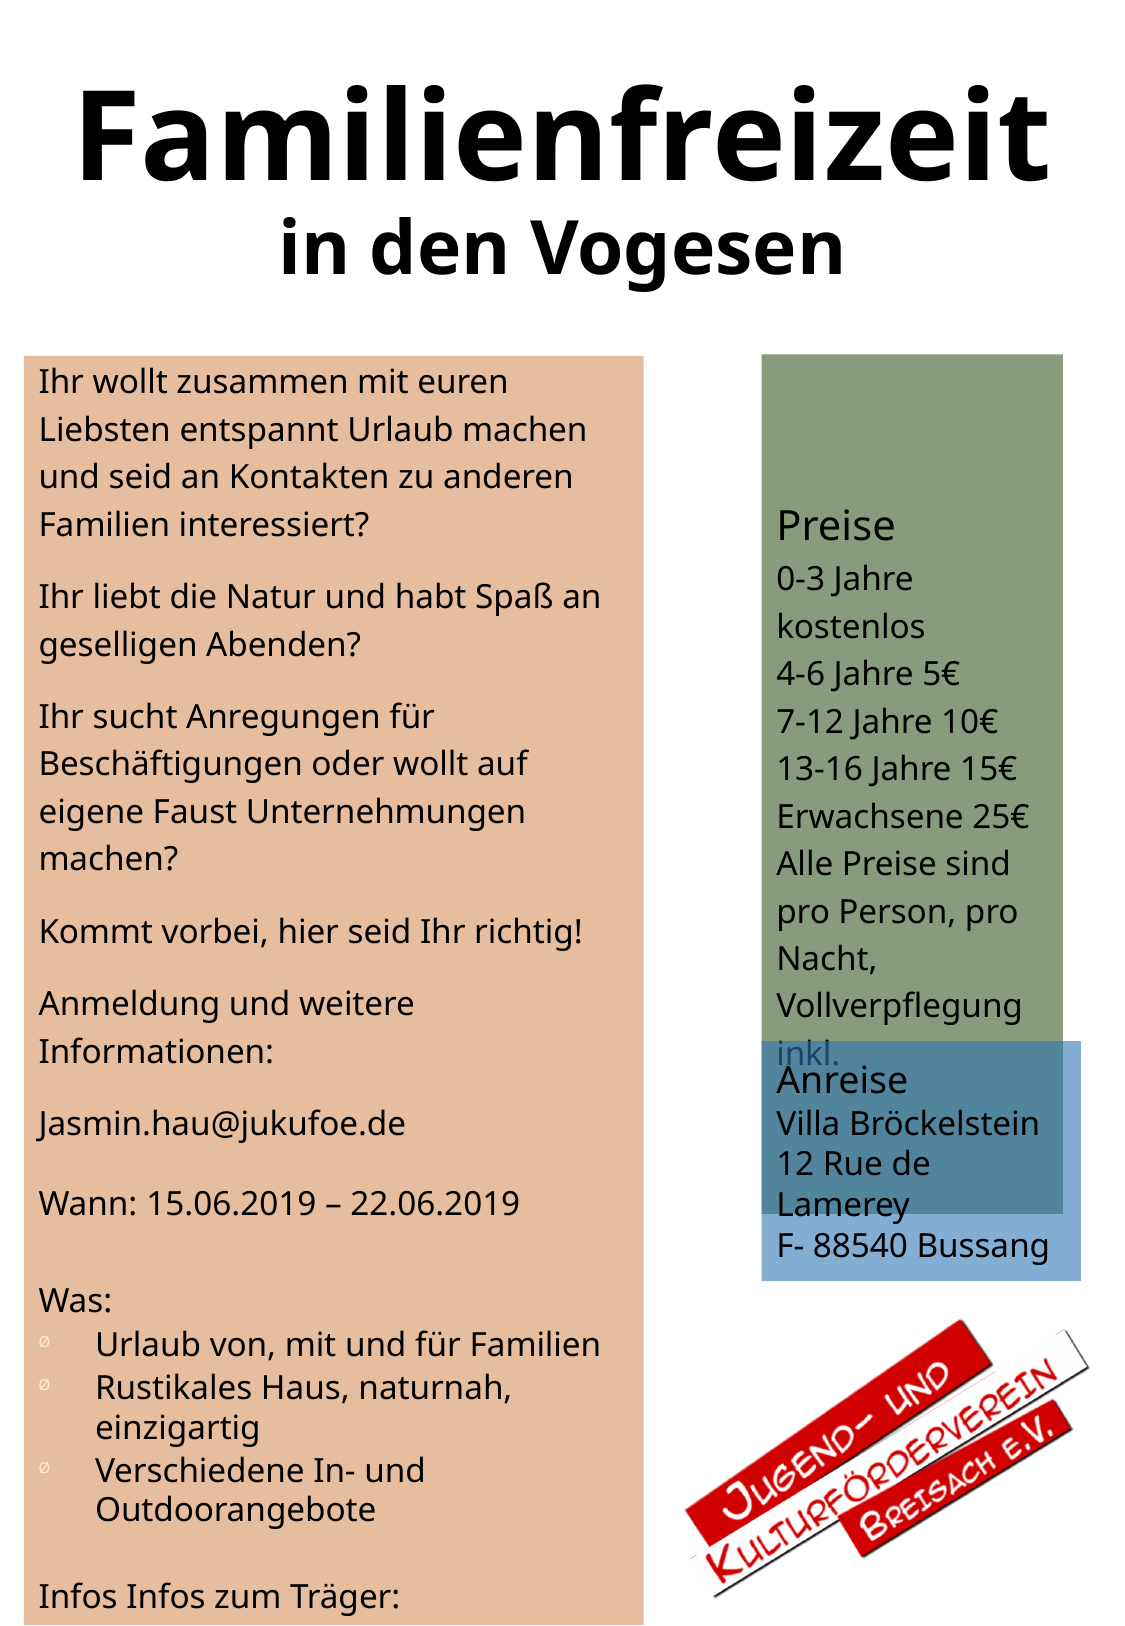

Familienfreizeit
in den Vogesen
| Preise 0-3 Jahre kostenlos 4-6 Jahre 5€ 7-12 Jahre 10€ 13-16 Jahre 15€ Erwachsene 25€ Alle Preise sind pro Person, pro Nacht, Vollverpflegung inkl. |
| --- |
| Ihr wollt zusammen mit euren Liebsten entspannt Urlaub machen und seid an Kontakten zu anderen Familien interessiert? Ihr liebt die Natur und habt Spaß an geselligen Abenden? Ihr sucht Anregungen für Beschäftigungen oder wollt auf eigene Faust Unternehmungen machen? Kommt vorbei, hier seid Ihr richtig! Anmeldung und weitere Informationen: Jasmin.hau@jukufoe.de Wann: 15.06.2019 – 22.06.2019 Was: Urlaub von, mit und für Familien Rustikales Haus, naturnah, einzigartig Verschiedene In- und Outdoorangebote Infos Infos zum Träger: www.jukufoe.de Infos zu Haus und Umgebung: www.bussang-haus.de |
| --- |
| Anreise Villa Bröckelstein 12 Rue de Lamerey F- 88540 Bussang |
| --- |